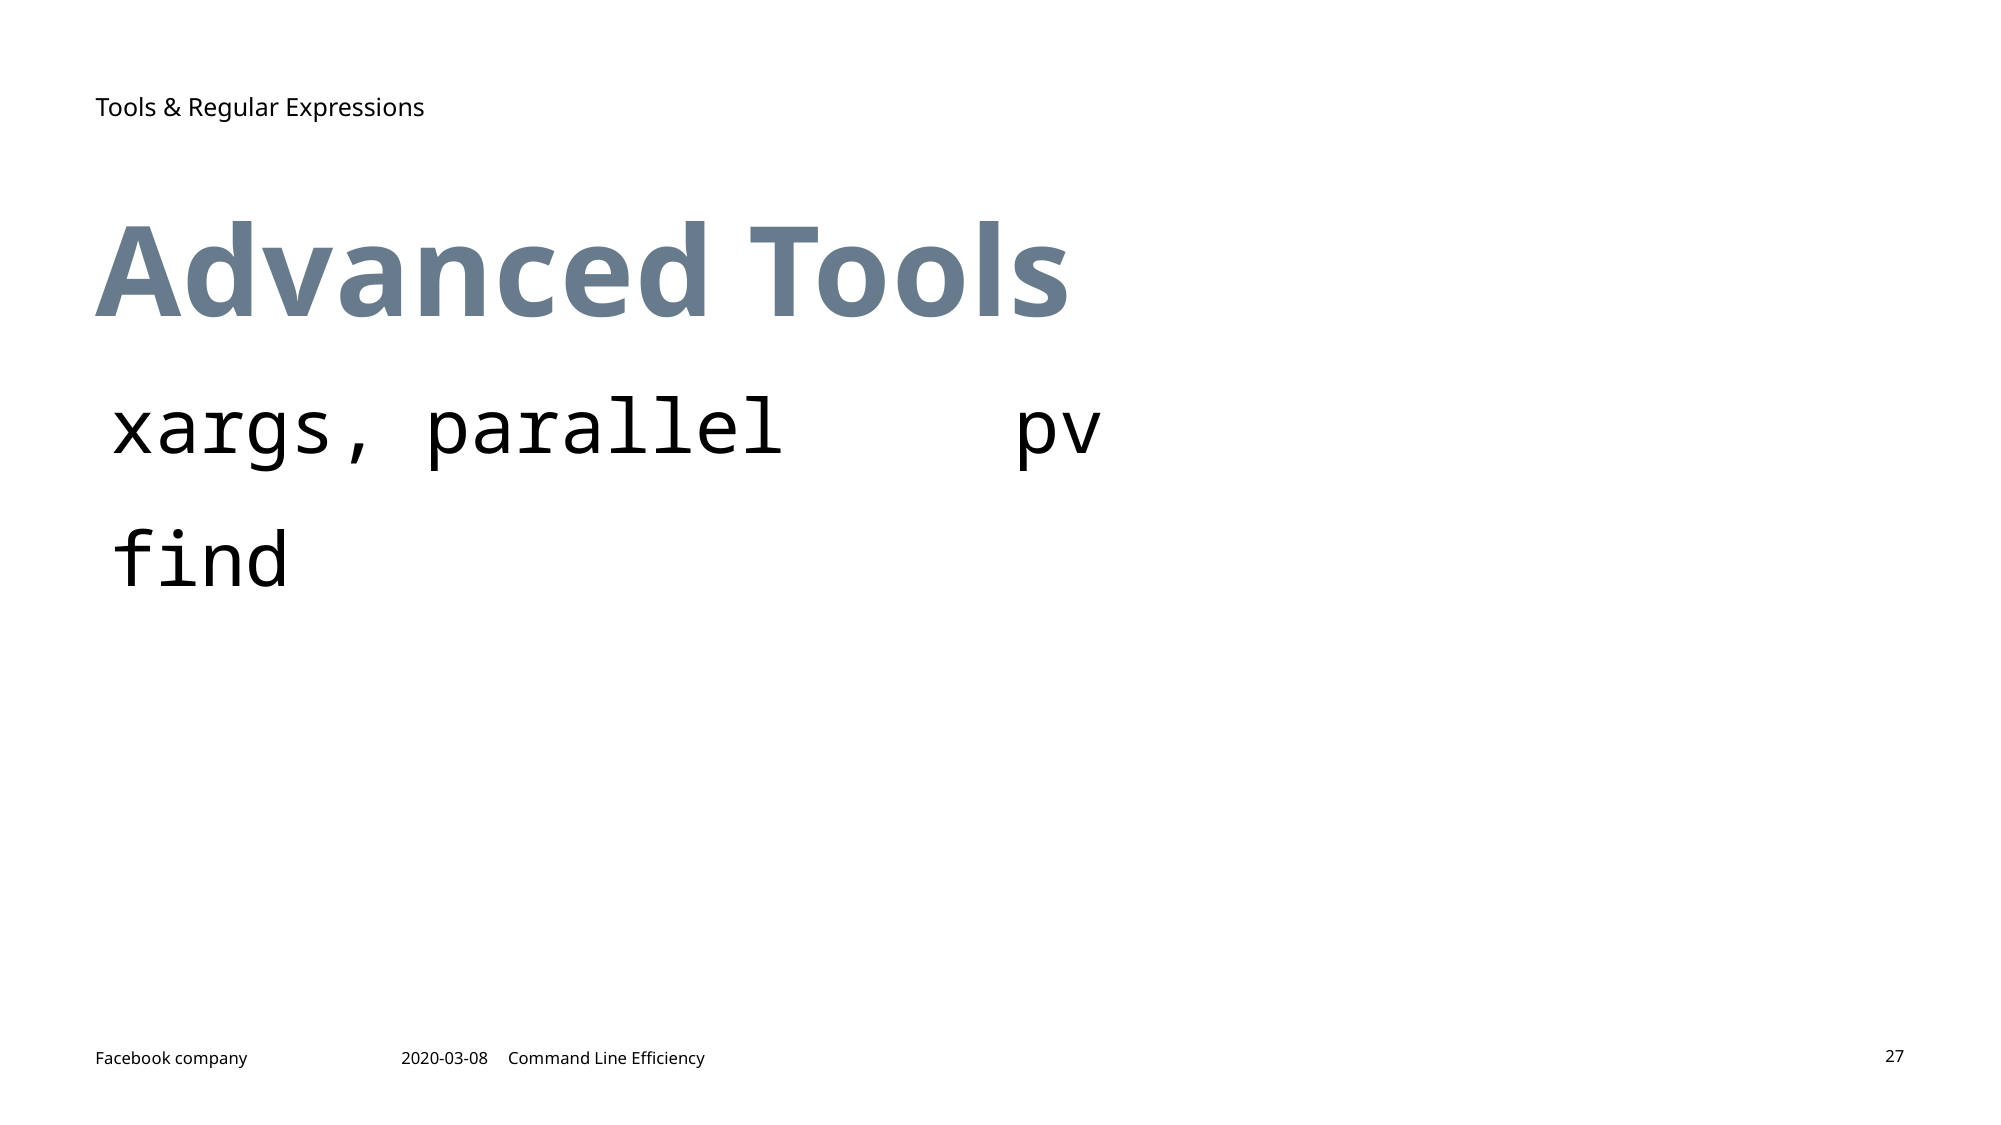

Tools & Regular Expressions
# Advanced Tools
| xargs, parallel find | pv |
| --- | --- |
2020-03-08
Command Line Efficiency